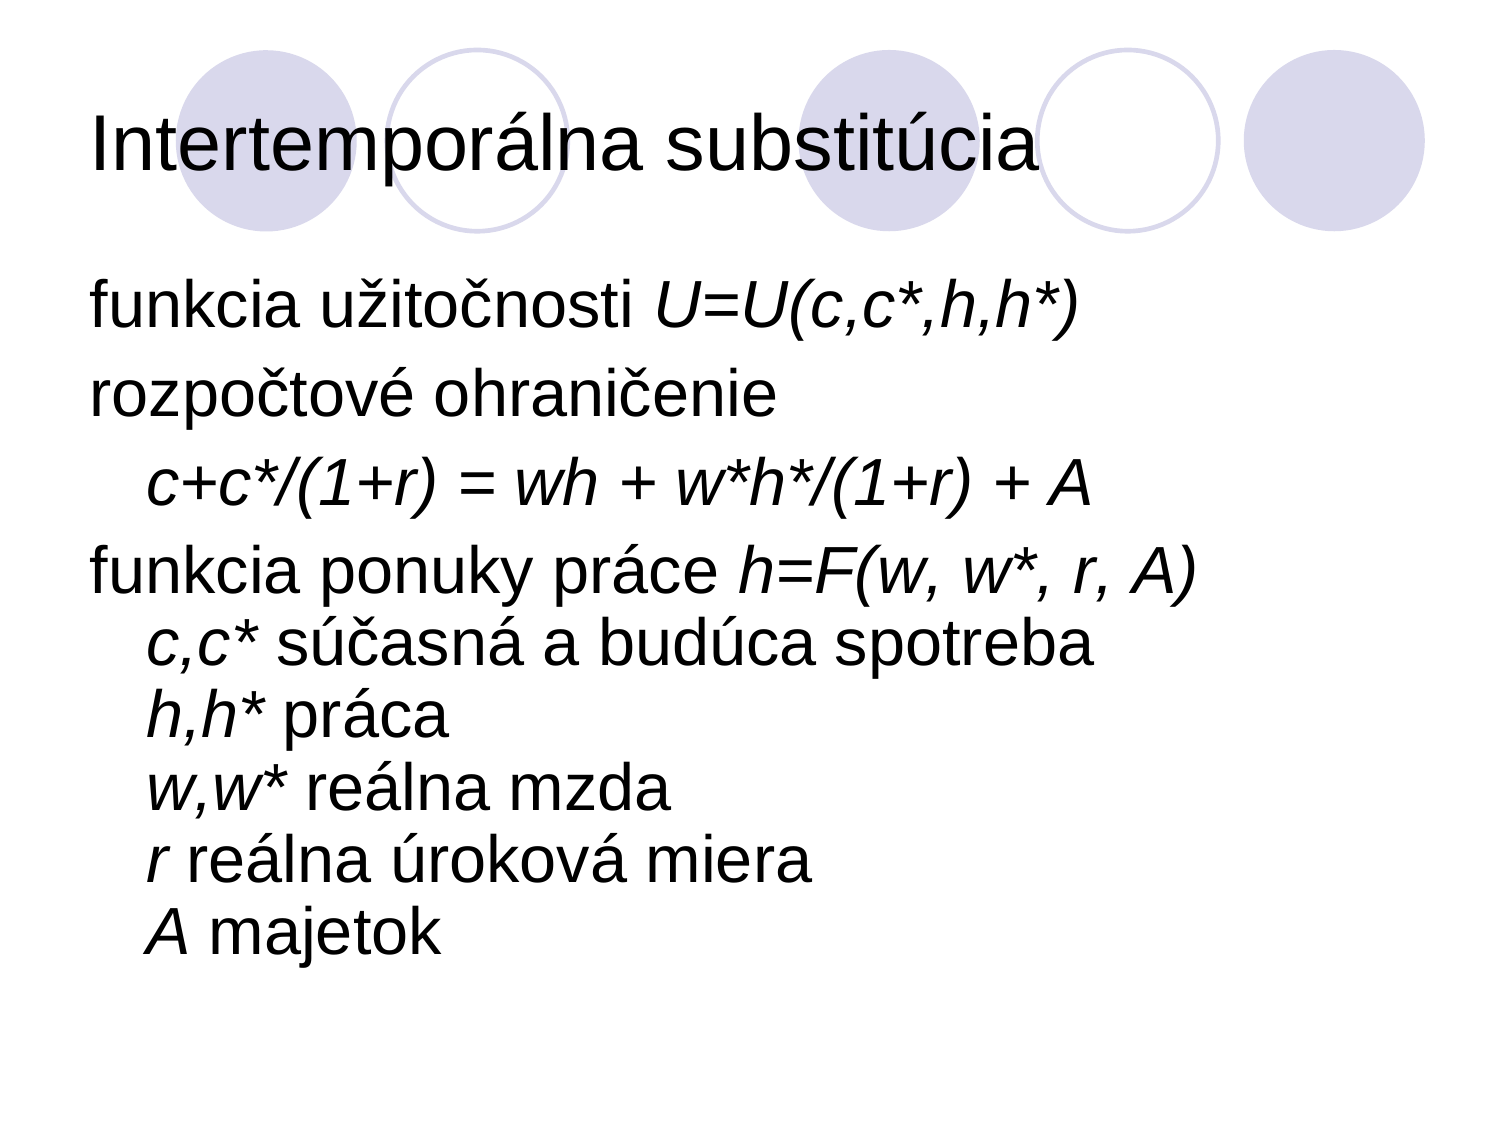

# Intertemporálna substitúcia
funkcia užitočnosti U=U(c,c*,h,h*)
rozpočtové ohraničenie
	c+c*/(1+r) = wh + w*h*/(1+r) + A
funkcia ponuky práce h=F(w, w*, r, A)
c,c* súčasná a budúca spotreba
h,h* práca
w,w* reálna mzda
r reálna úroková miera
A majetok